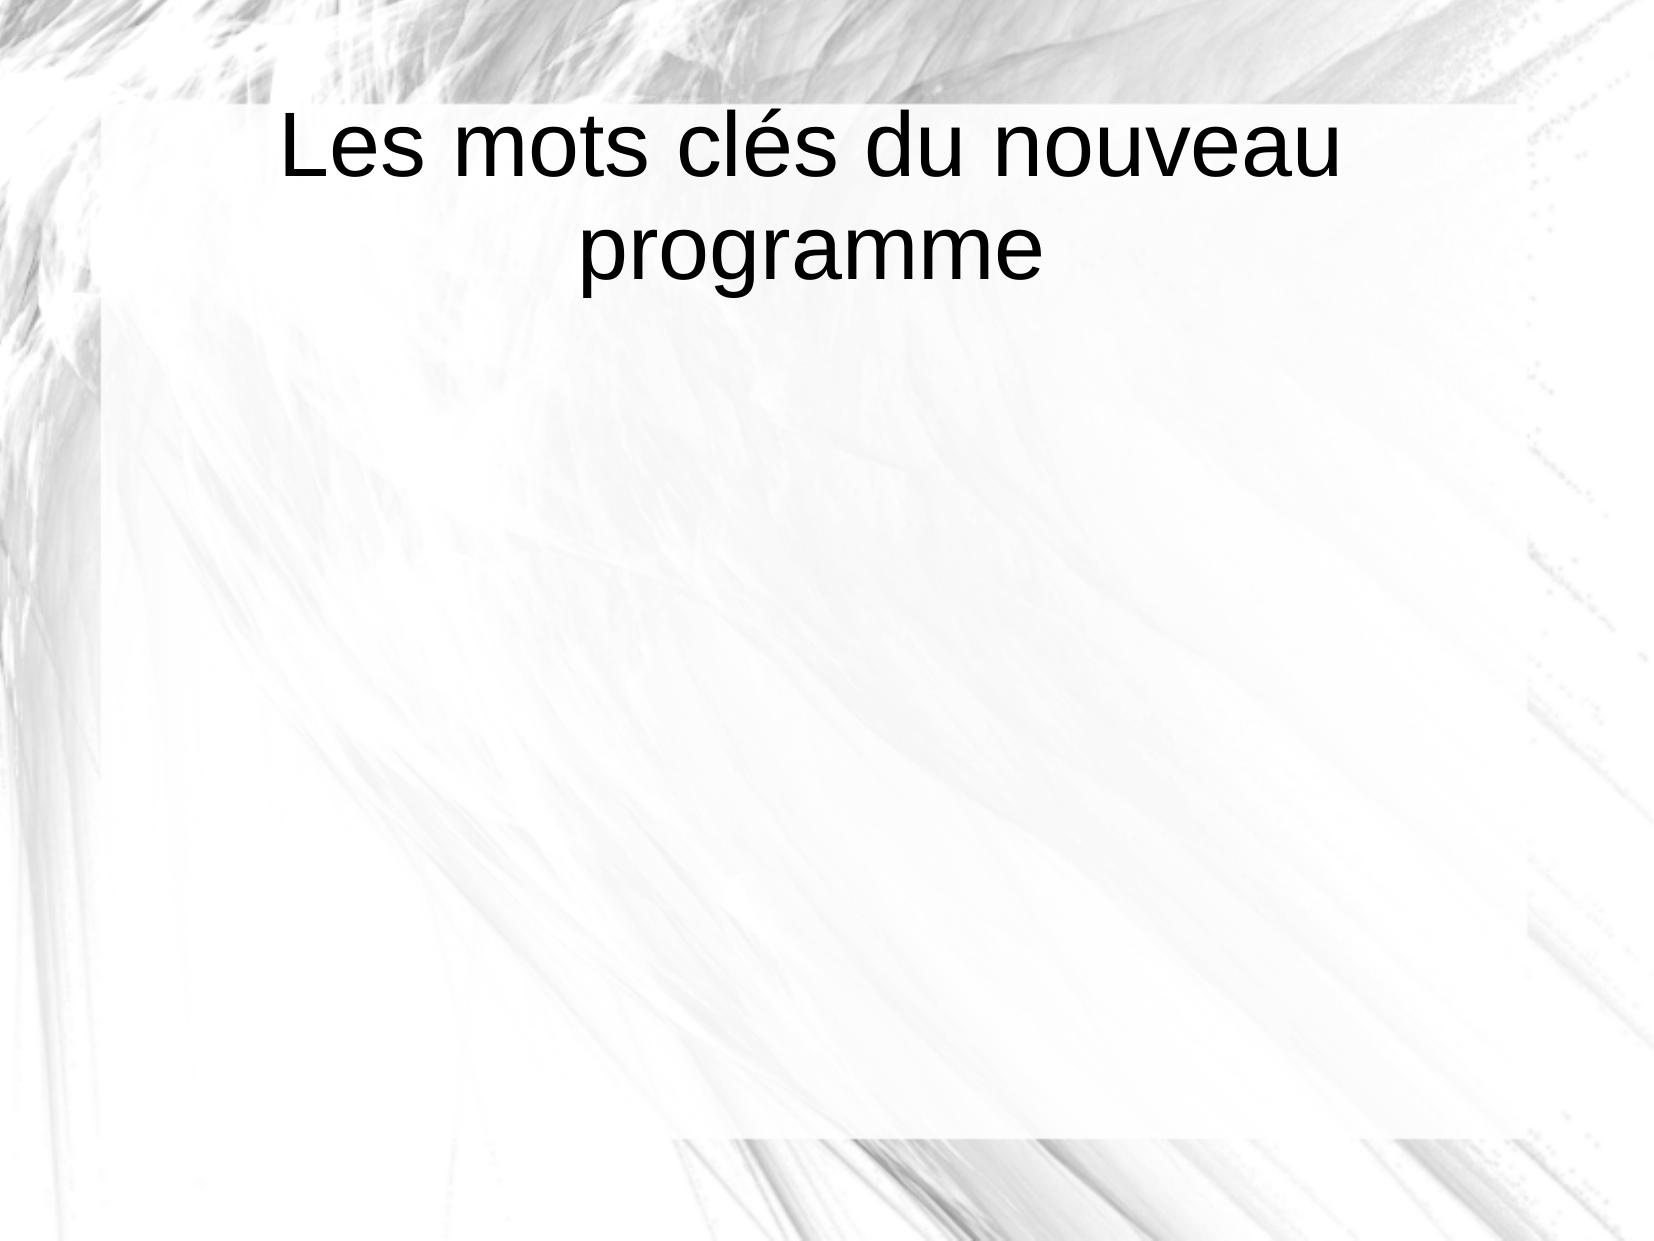

# Les mots clés du nouveau programme